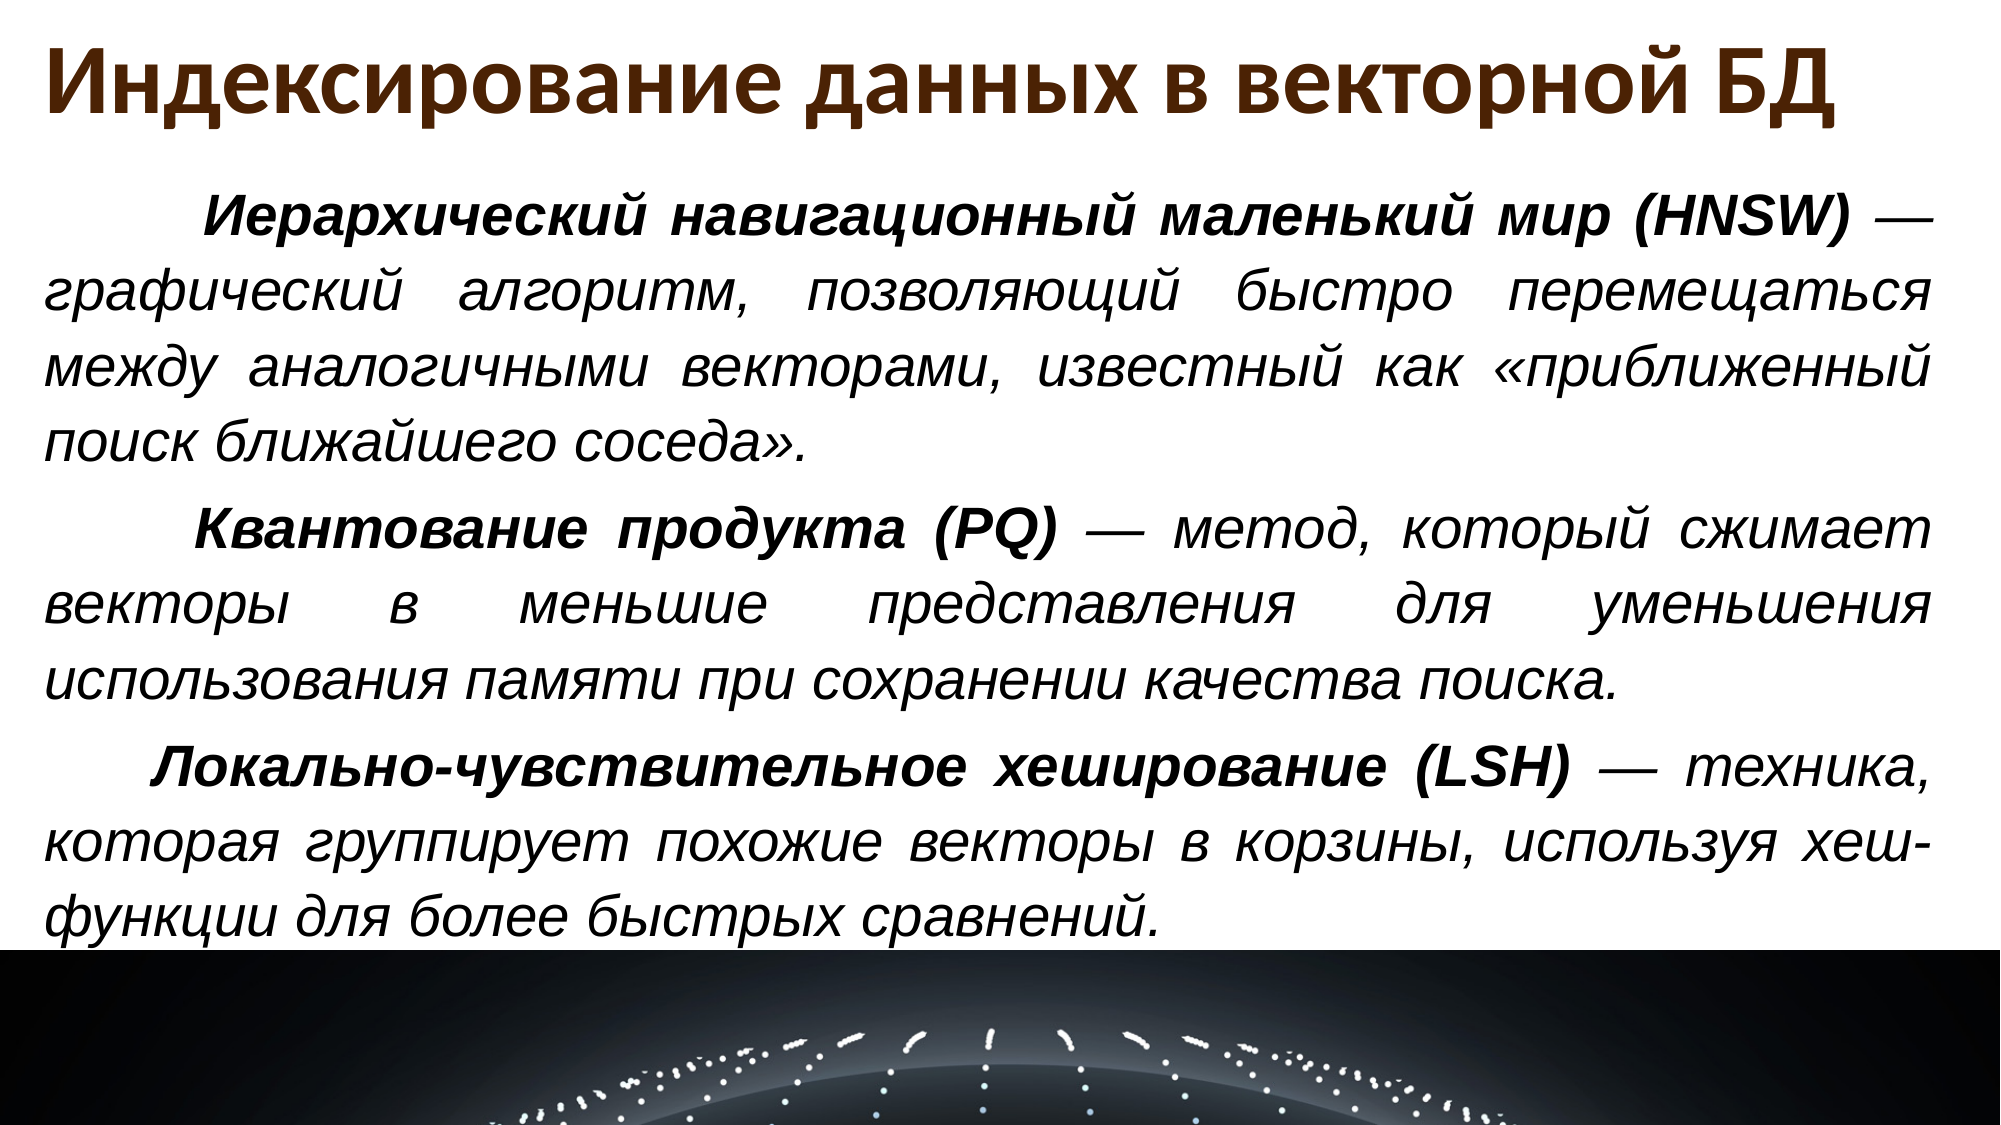

Индексирование данных в векторной БД
 Иерархический навигационный маленький мир (HNSW) — графический алгоритм, позволяющий быстро перемещаться между аналогичными векторами, известный как «приближенный поиск ближайшего соседа».
	Квантование продукта (PQ) — метод, который сжимает векторы в меньшие представления для уменьшения использования памяти при сохранении качества поиска.
 Локально-чувствительное хеширование (LSH) — техника, которая группирует похожие векторы в корзины, используя хеш-функции для более быстрых сравнений.